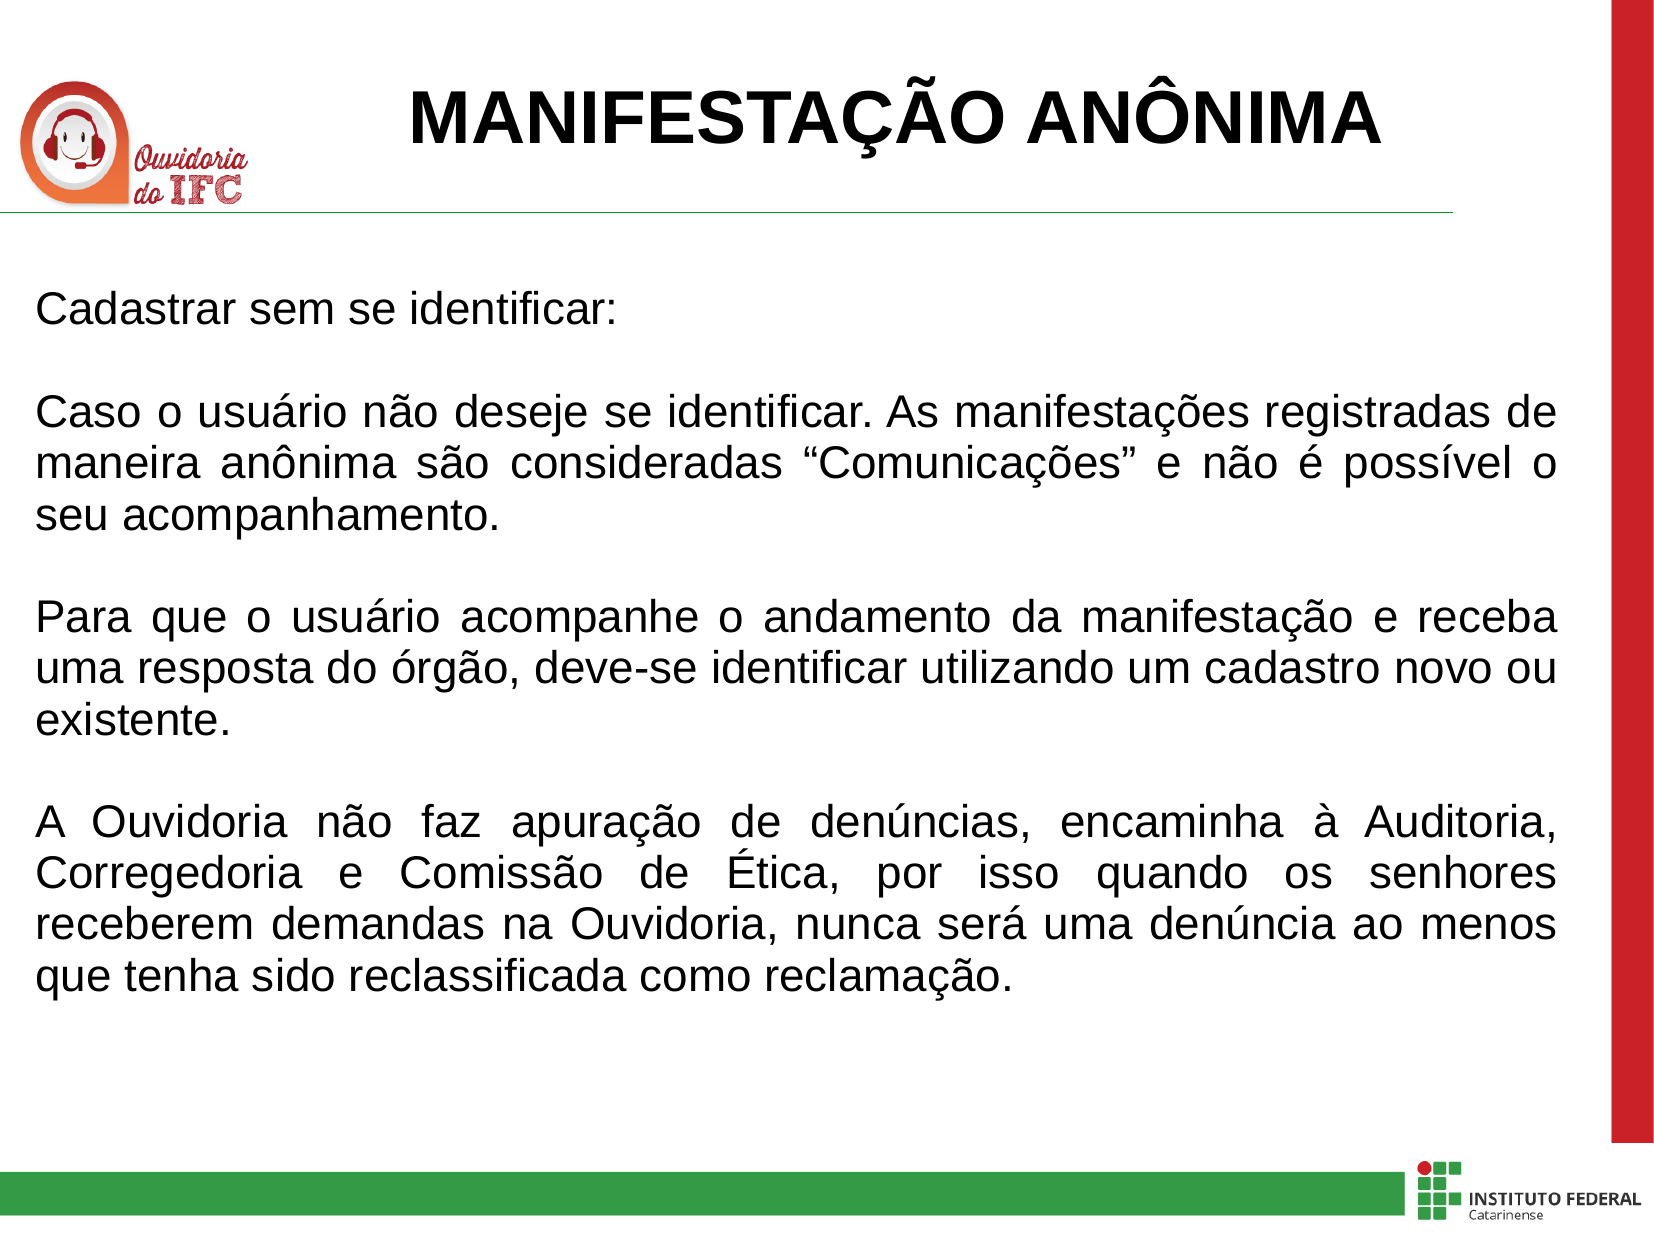

MANIFESTAÇÃO ANÔNIMA
# Cadastrar sem se identificar:
Caso o usuário não deseje se identificar. As manifestações registradas de maneira anônima são consideradas “Comunicações” e não é possível o seu acompanhamento.
Para que o usuário acompanhe o andamento da manifestação e receba uma resposta do órgão, deve-se identificar utilizando um cadastro novo ou existente.
A Ouvidoria não faz apuração de denúncias, encaminha à Auditoria, Corregedoria e Comissão de Ética, por isso quando os senhores receberem demandas na Ouvidoria, nunca será uma denúncia ao menos que tenha sido reclassificada como reclamação.